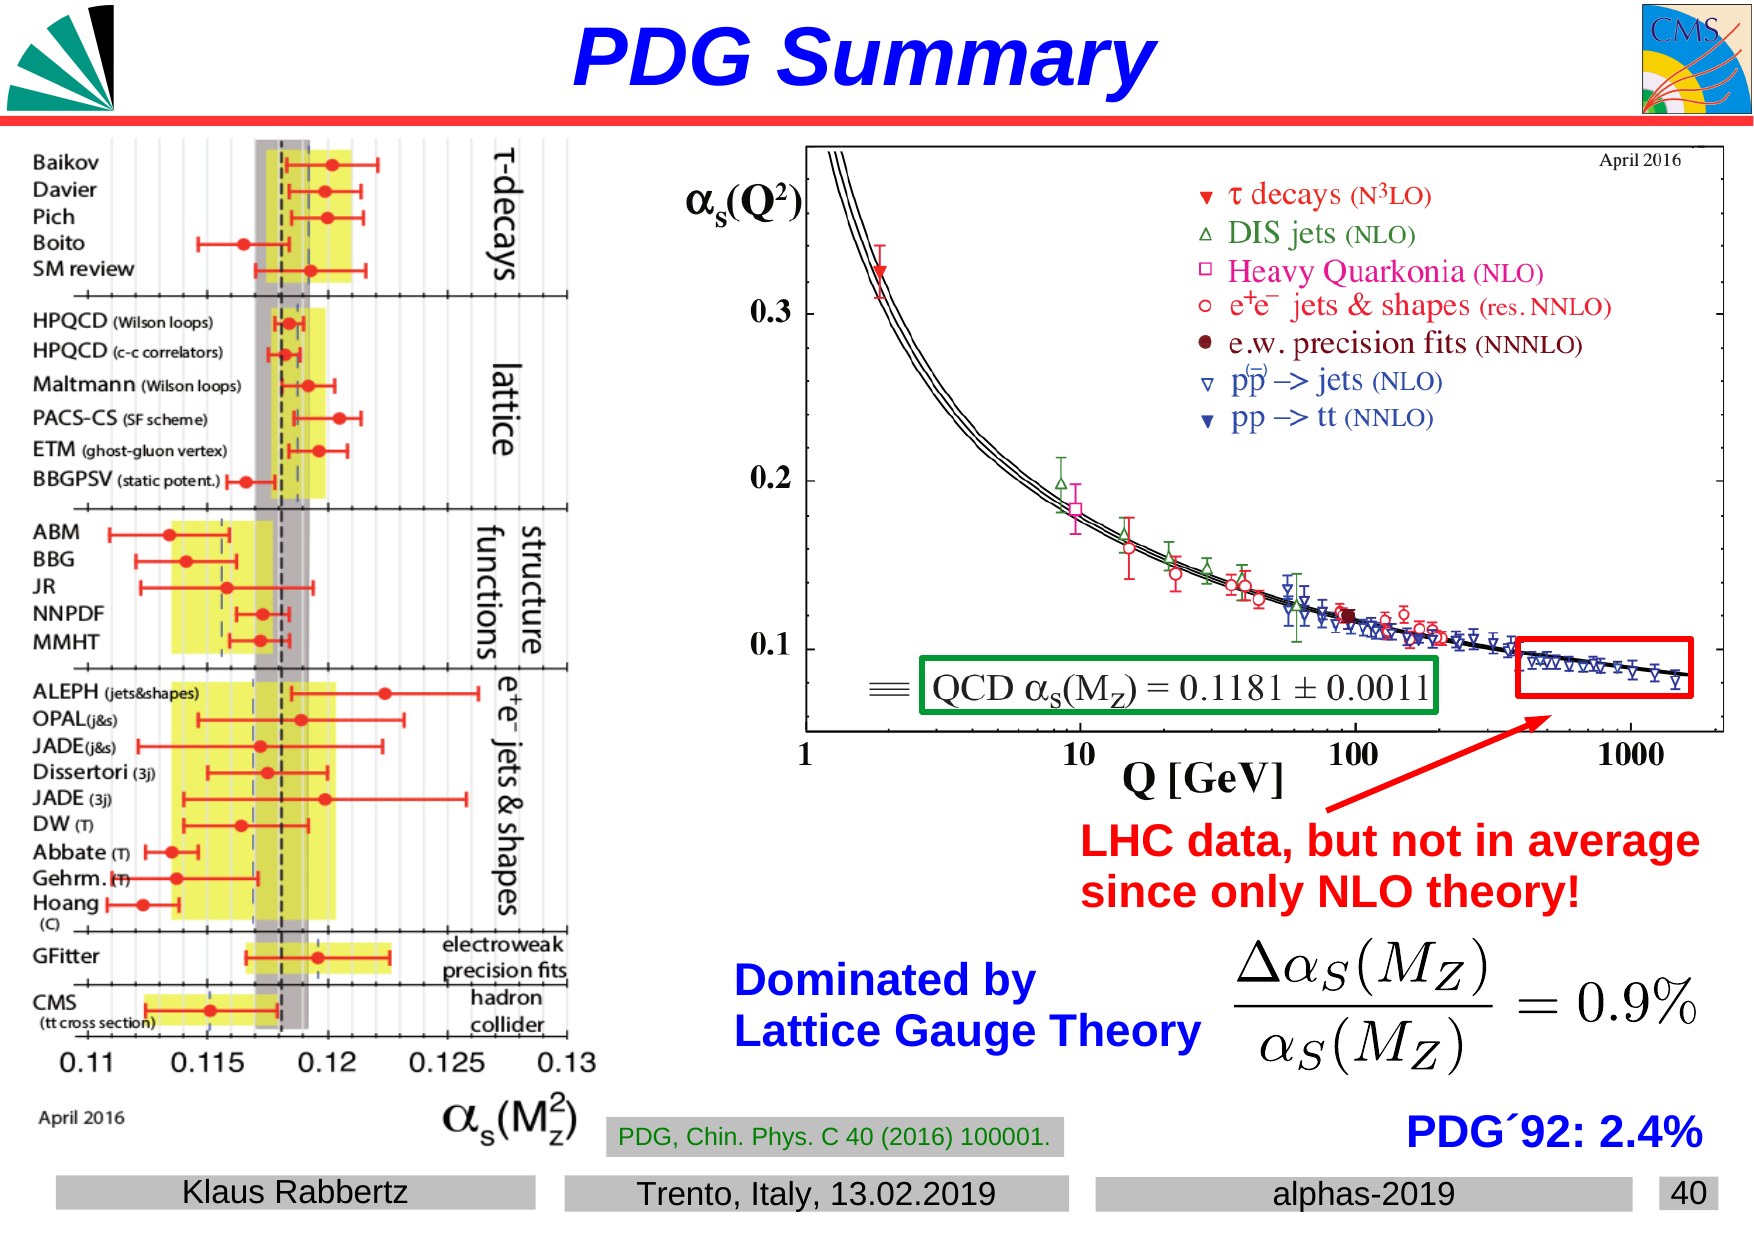

# PDG Summary
PDG2016
LHC data, but not in average
since only NLO theory!
Dominated by
Lattice Gauge Theory
PDG´92: 2.4%
PDG, Chin. Phys. C 40 (2016) 100001.